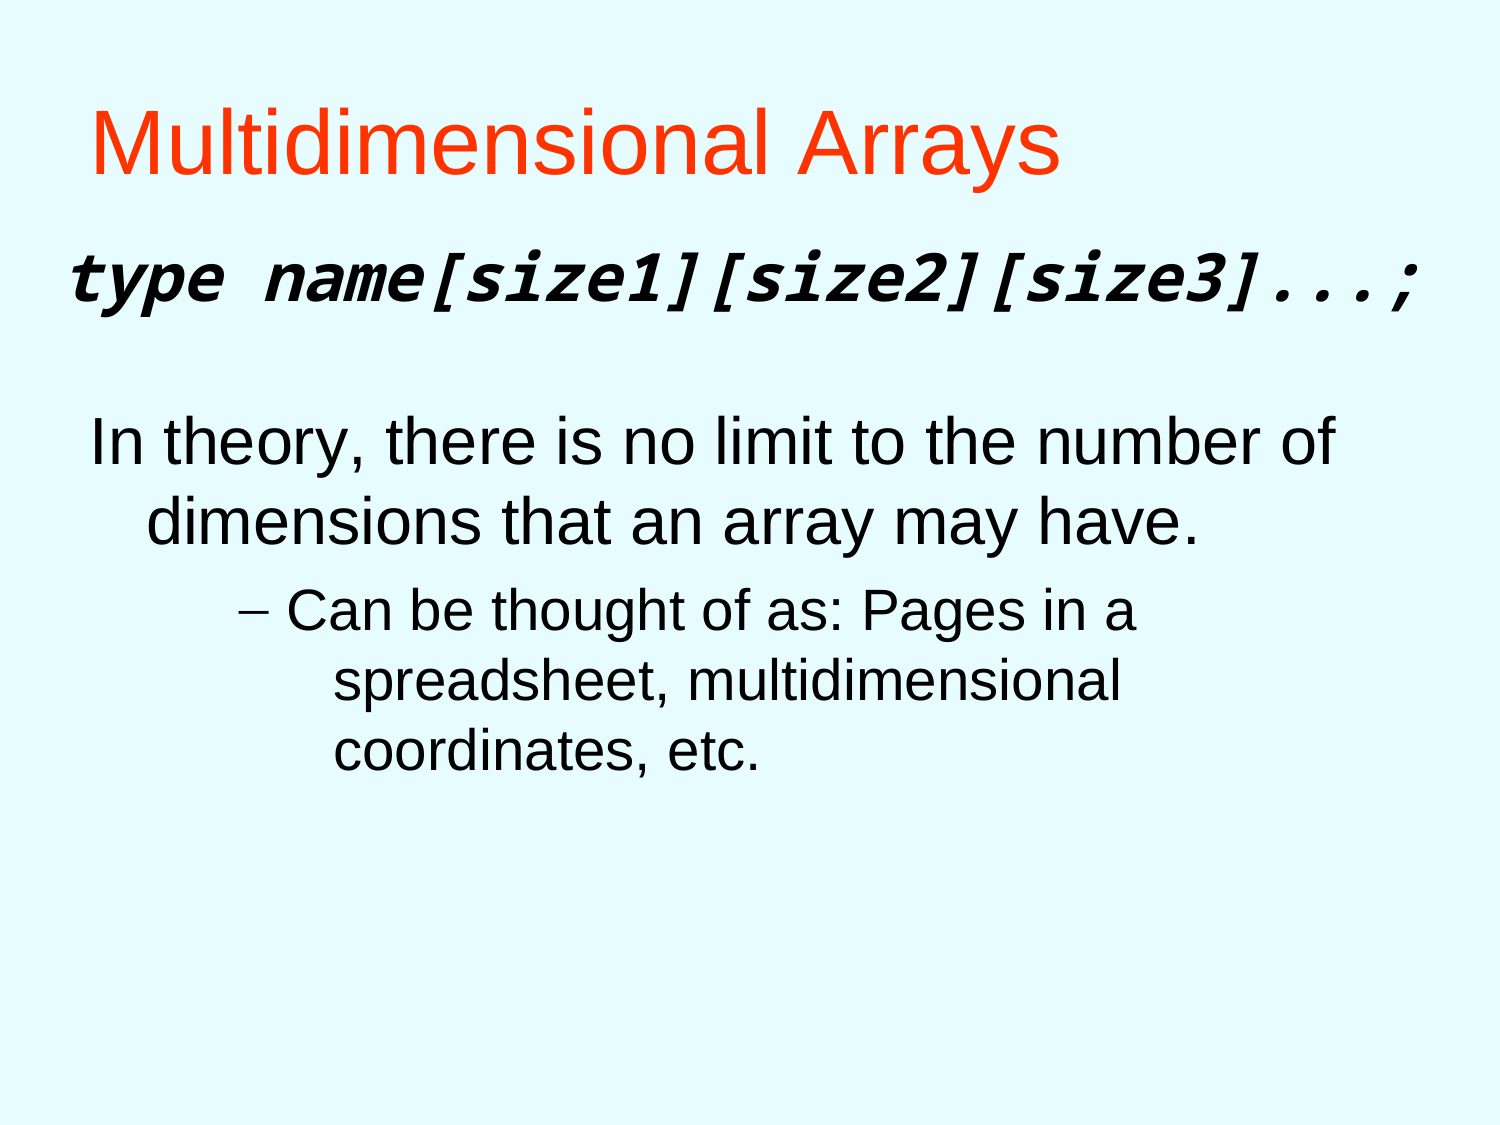

# Multidimensional Arrays
type name[size1][size2][size3]...;
In theory, there is no limit to the number of dimensions that an array may have.
Can be thought of as: Pages in a spreadsheet, multidimensional coordinates, etc.